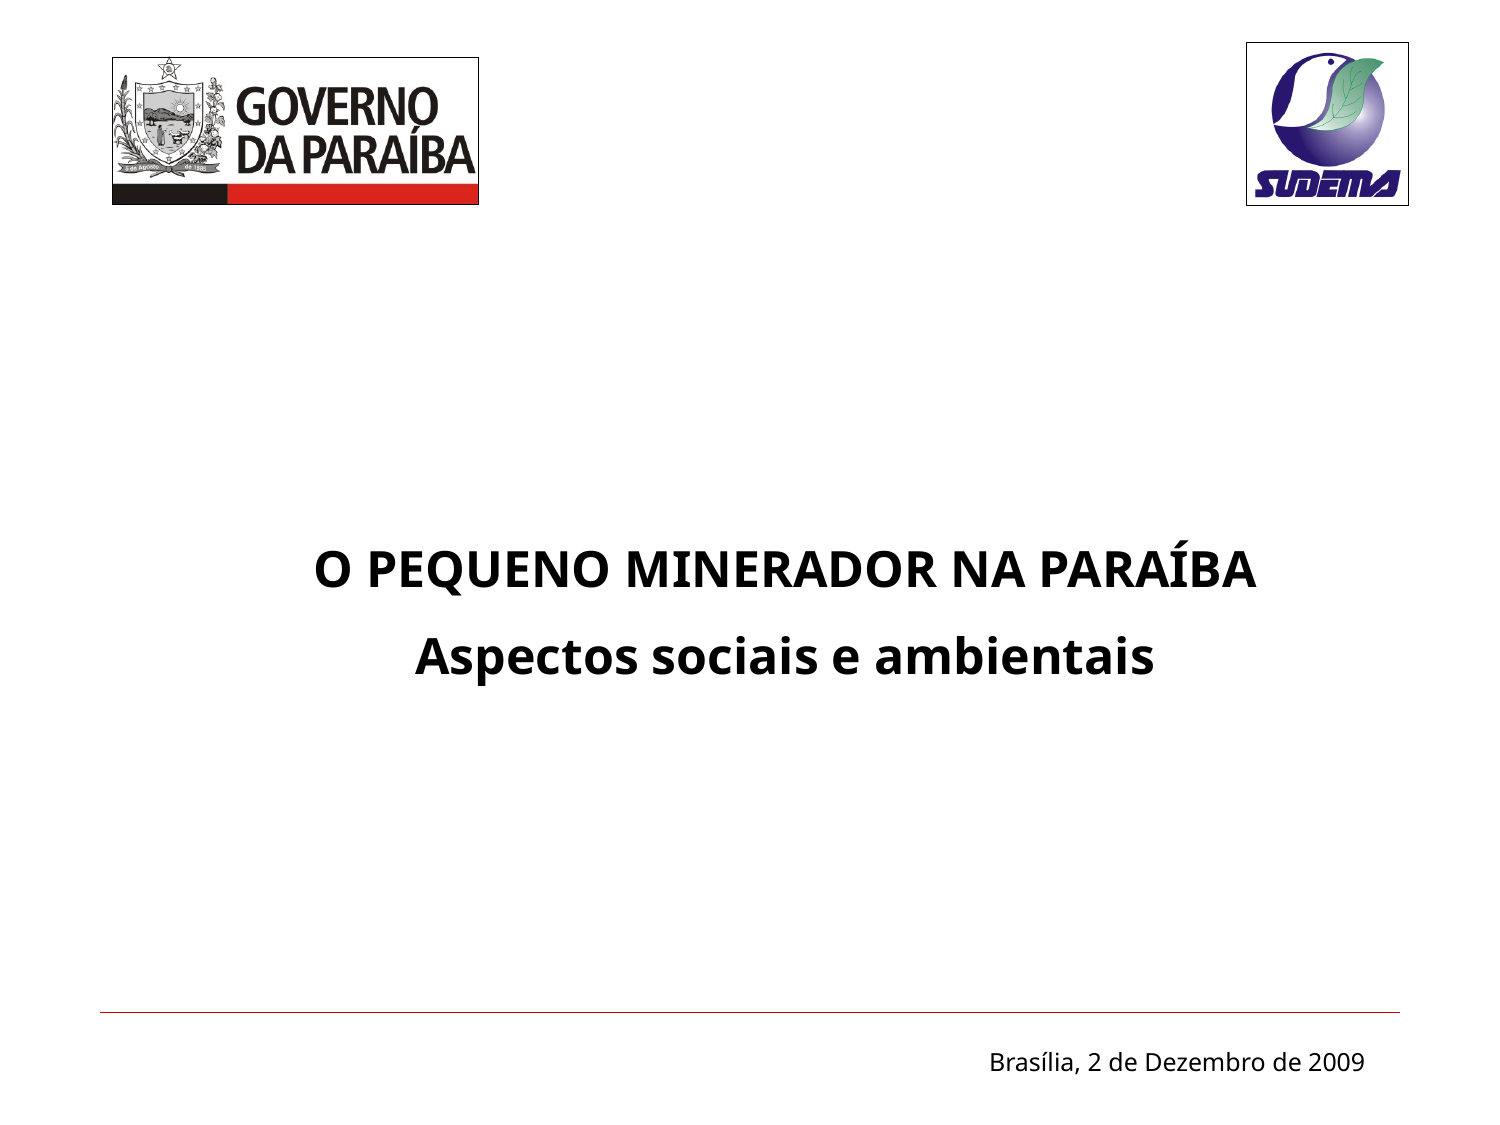

O PEQUENO MINERADOR NA PARAÍBA
Aspectos sociais e ambientais
Brasília, 2 de Dezembro de 2009